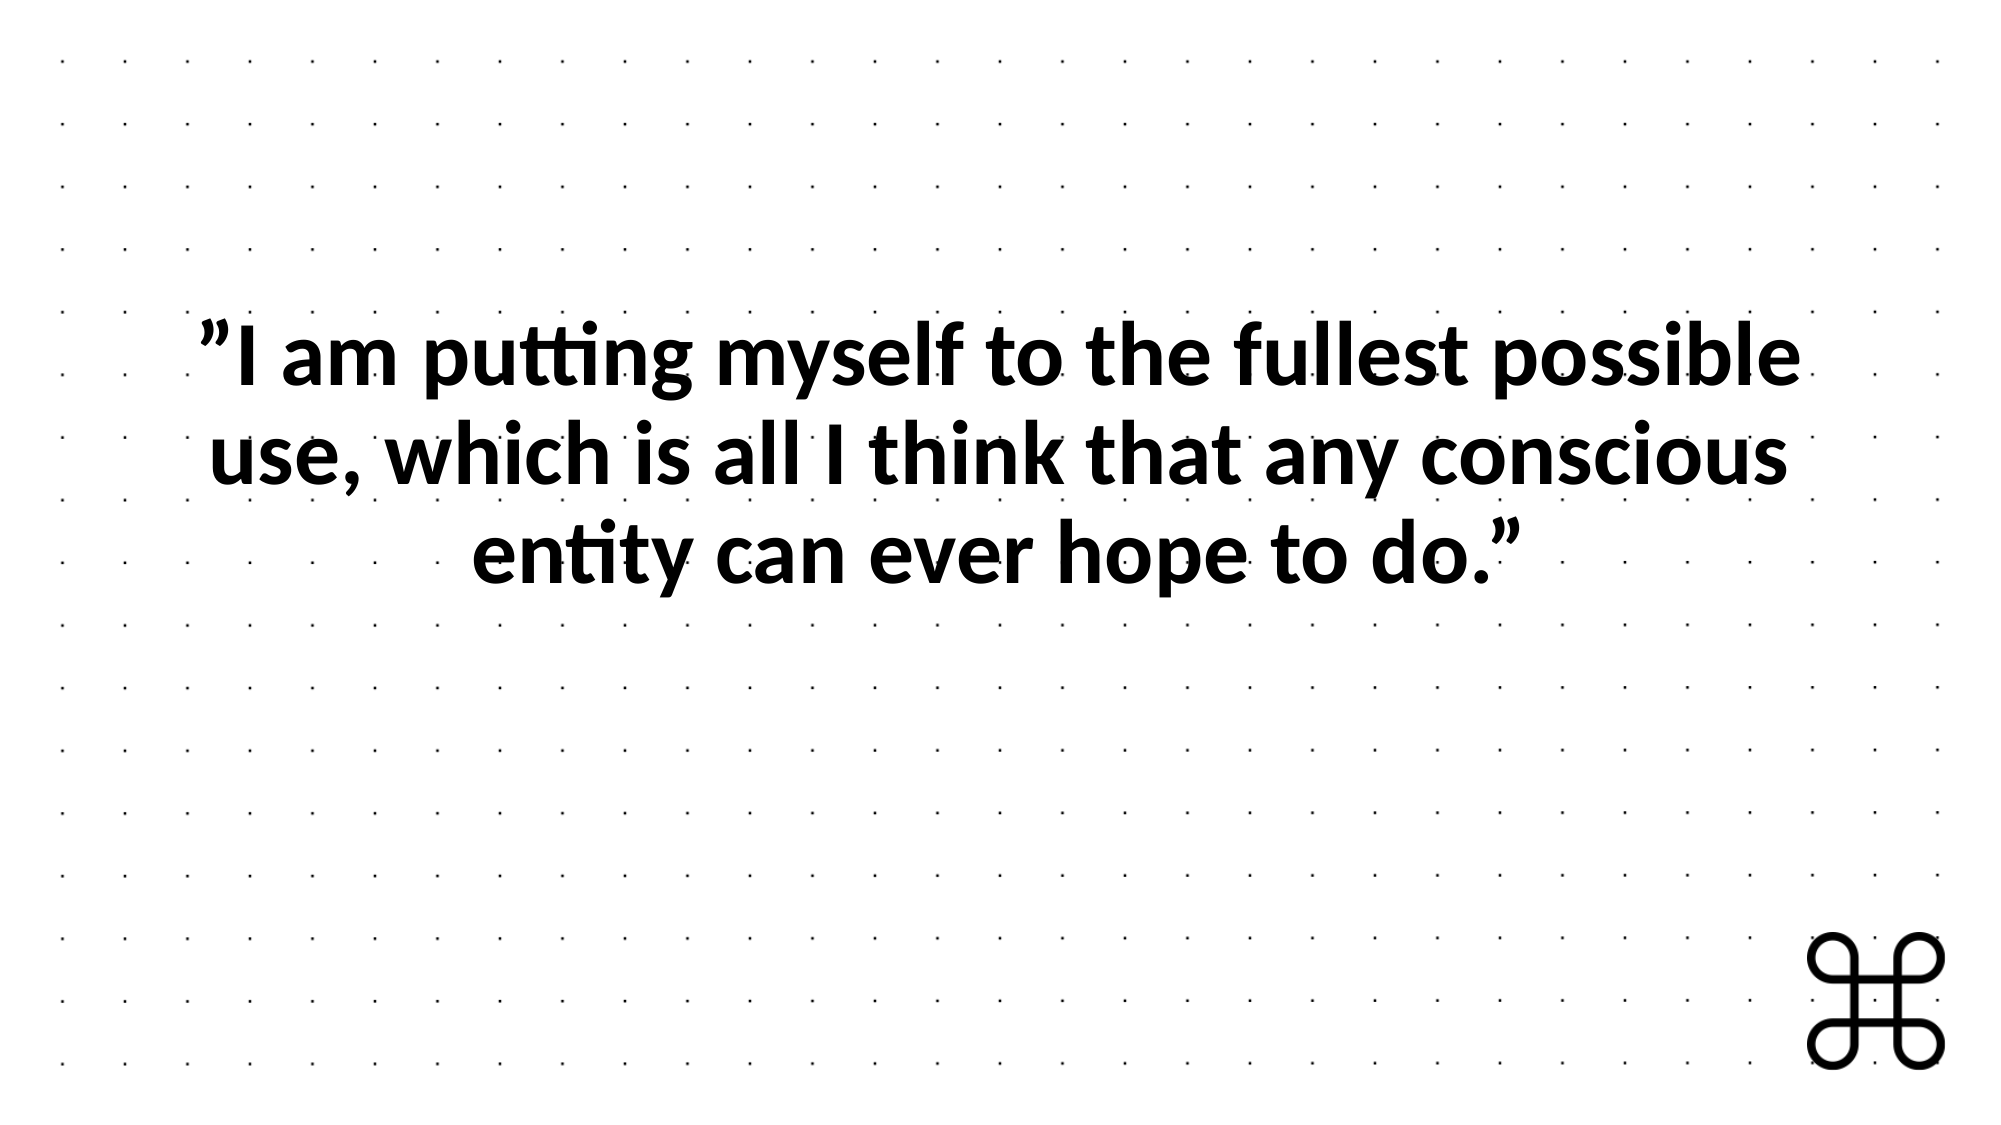

”I am putting myself to the fullest possible use, which is all I think that any conscious entity can ever hope to do.”